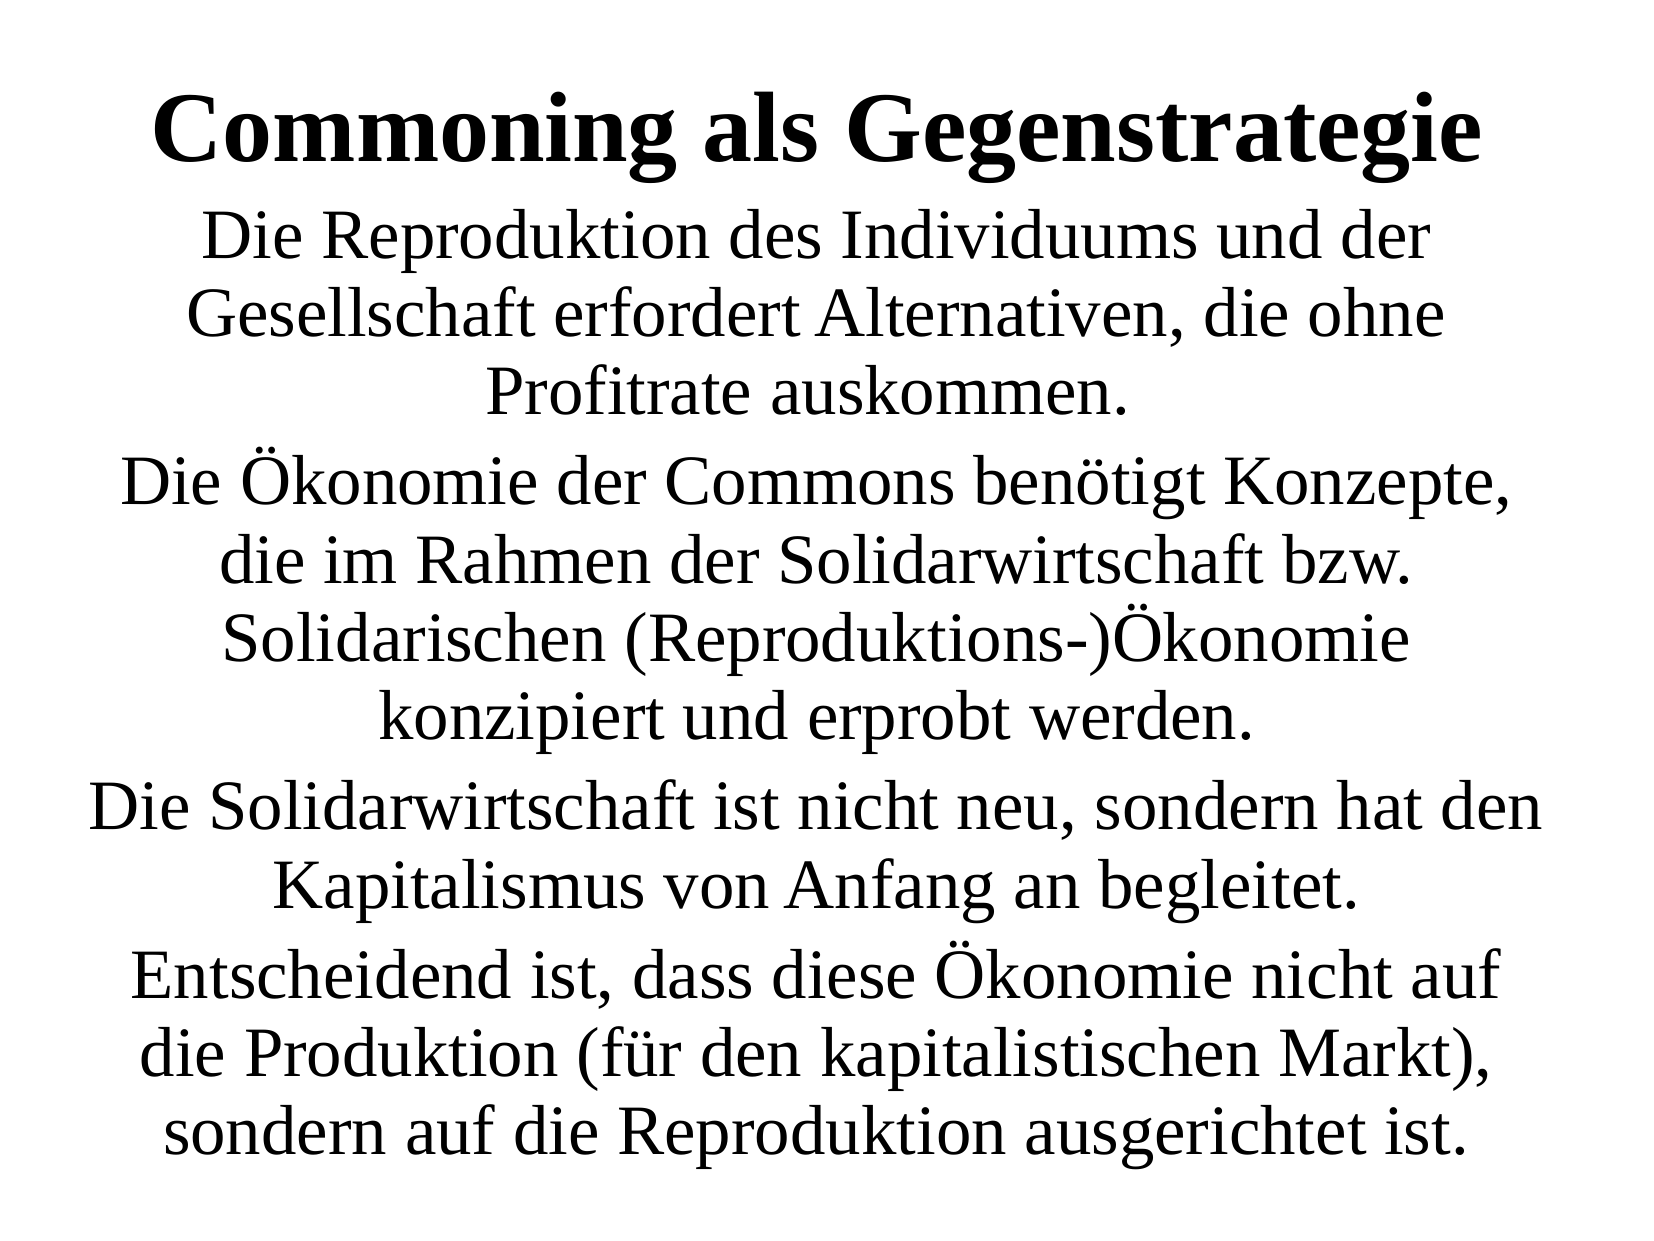

Commoning als Gegenstrategie
Die Reproduktion des Individuums und der Gesellschaft erfordert Alternativen, die ohne Profitrate auskommen.
Die Ökonomie der Commons benötigt Konzepte, die im Rahmen der Solidarwirtschaft bzw. Solidarischen (Reproduktions-)Ökonomie konzipiert und erprobt werden.
Die Solidarwirtschaft ist nicht neu, sondern hat den Kapitalismus von Anfang an begleitet.
Entscheidend ist, dass diese Ökonomie nicht auf die Produktion (für den kapitalistischen Markt), sondern auf die Reproduktion ausgerichtet ist.